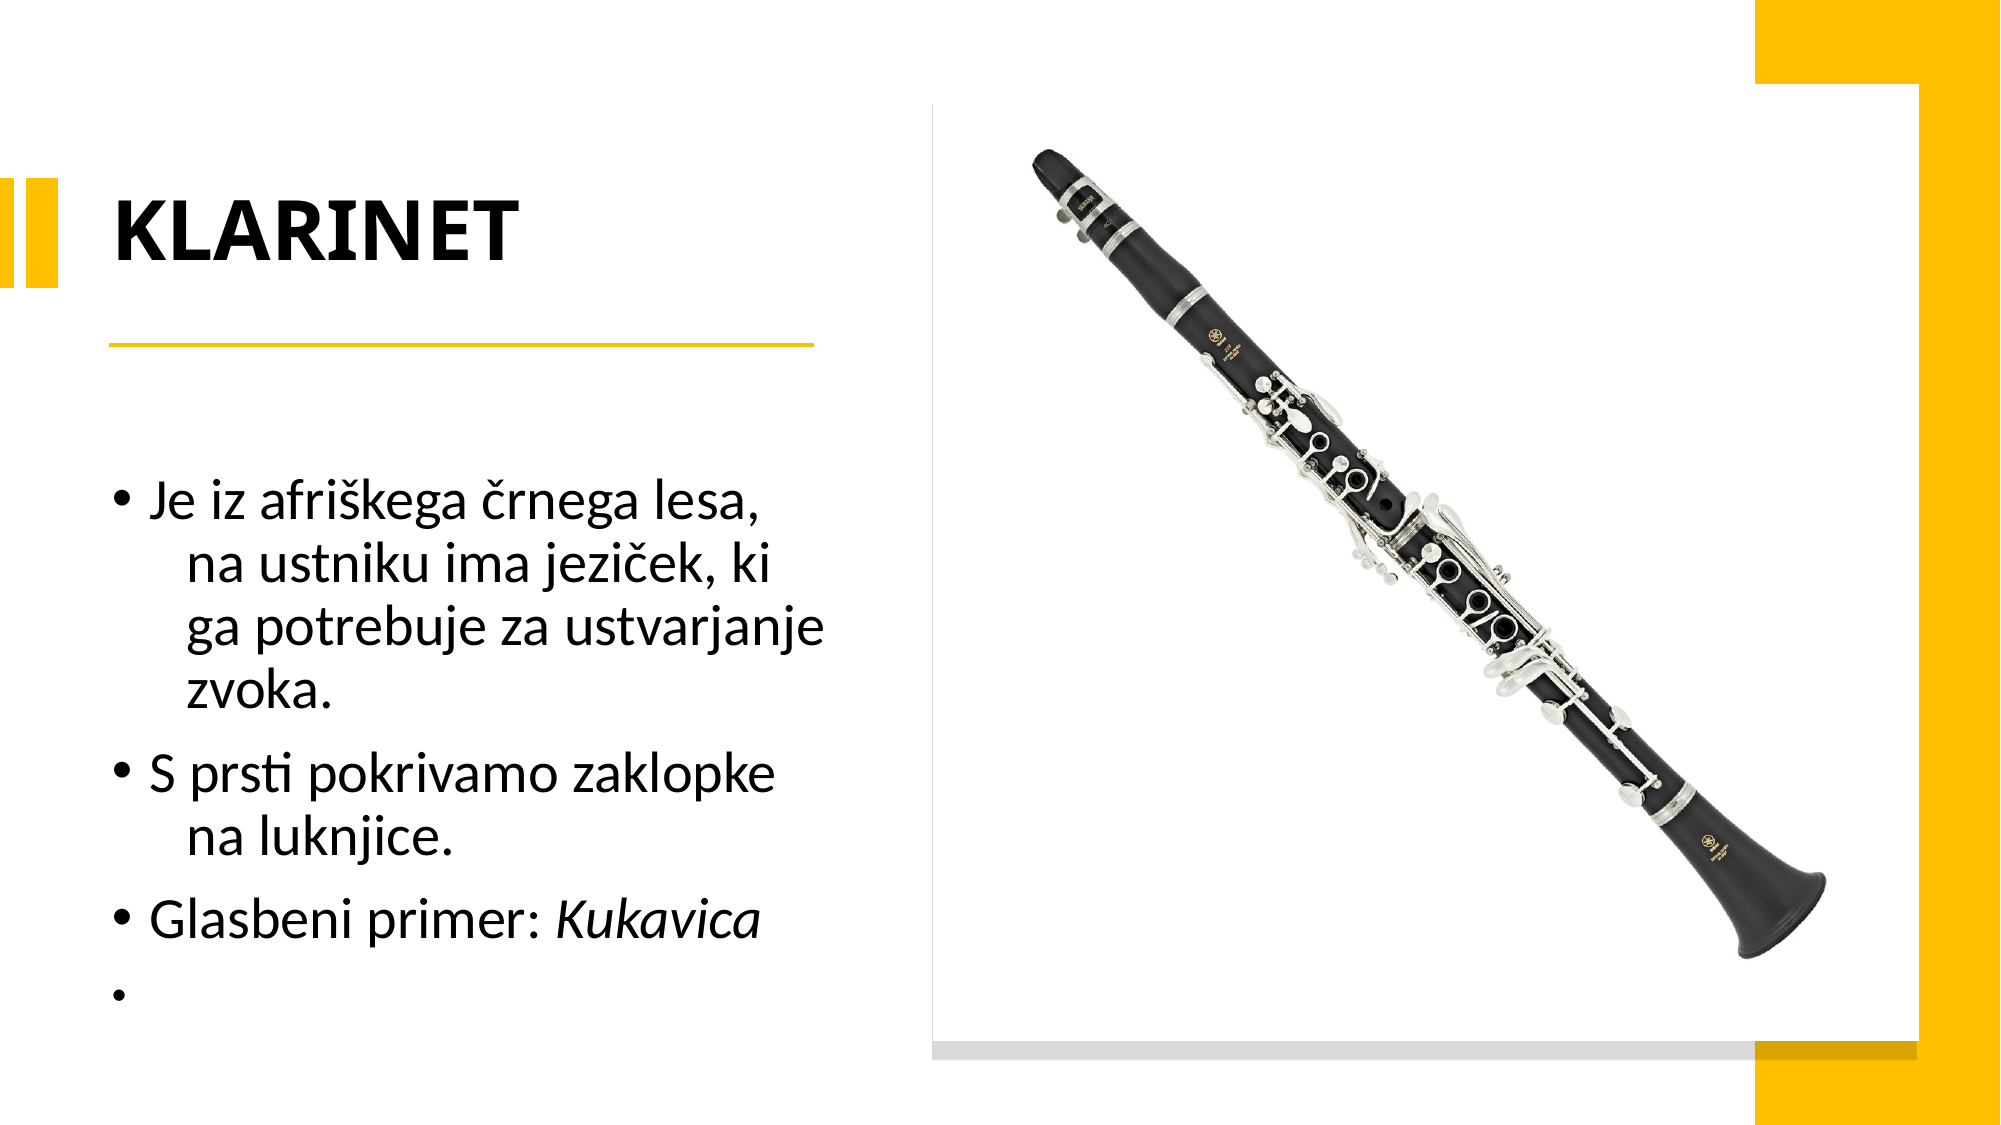

# KLARINET
Je iz afriškega črnega lesa, na ustniku ima jeziček, ki ga potrebuje za ustvarjanje zvoka.
S prsti pokrivamo zaklopke na luknjice.
Glasbeni primer: Kukavica